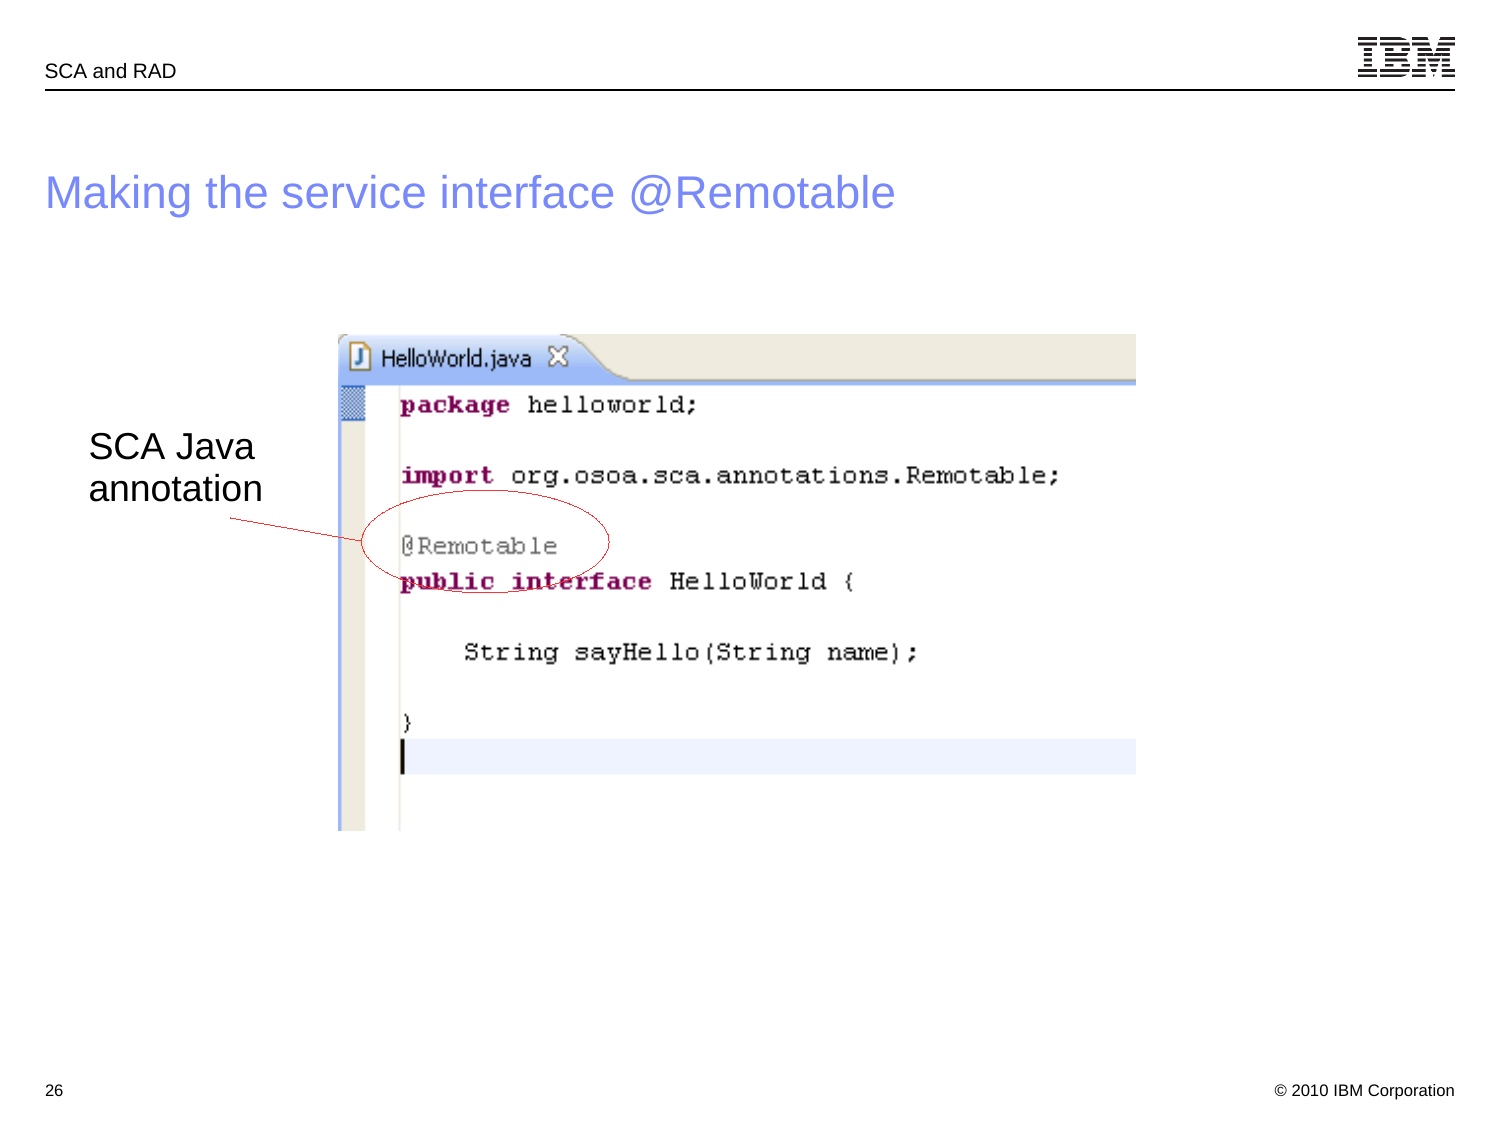

# Making the service interface @Remotable
SCA Java
annotation
26